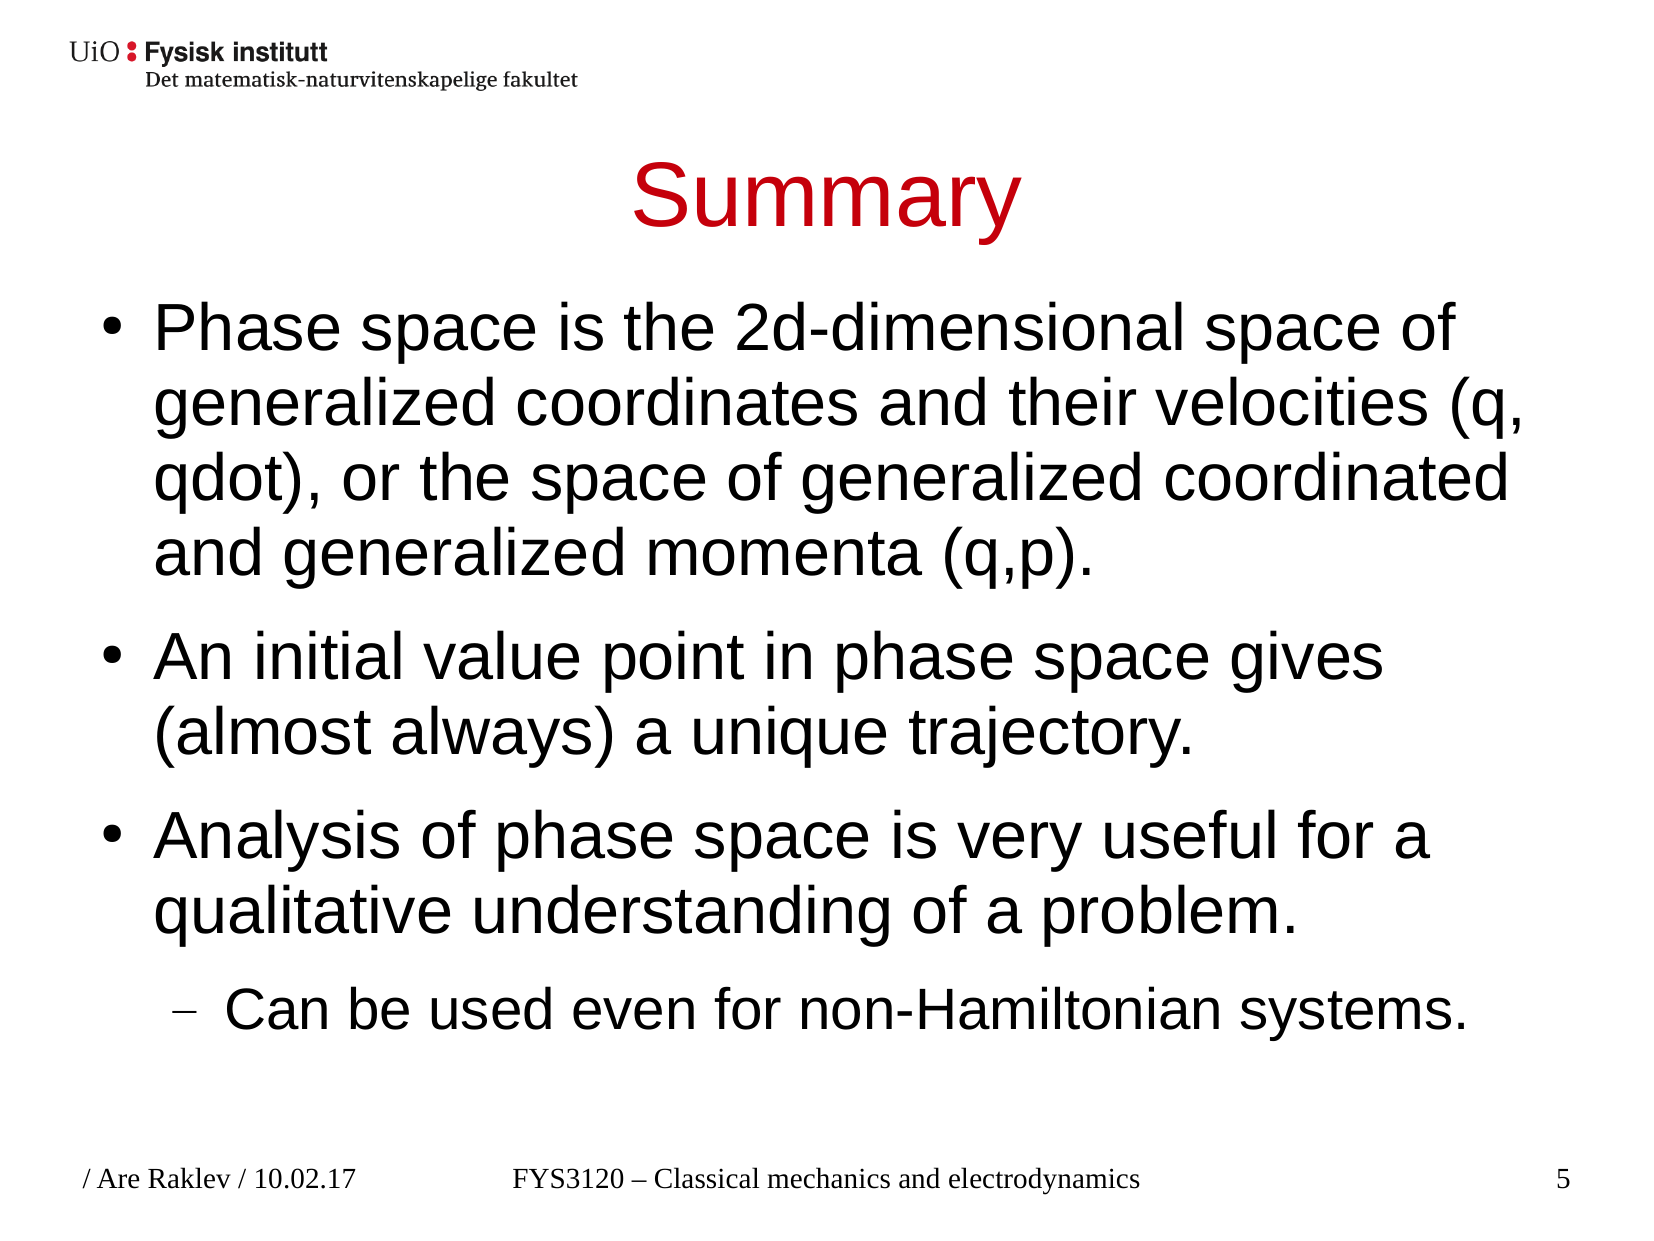

# Summary
Phase space is the 2d-dimensional space of generalized coordinates and their velocities (q, qdot), or the space of generalized coordinated and generalized momenta (q,p).
An initial value point in phase space gives (almost always) a unique trajectory.
Analysis of phase space is very useful for a qualitative understanding of a problem.
Can be used even for non-Hamiltonian systems.
/ Are Raklev / 10.02.17
FYS3120 – Classical mechanics and electrodynamics
5